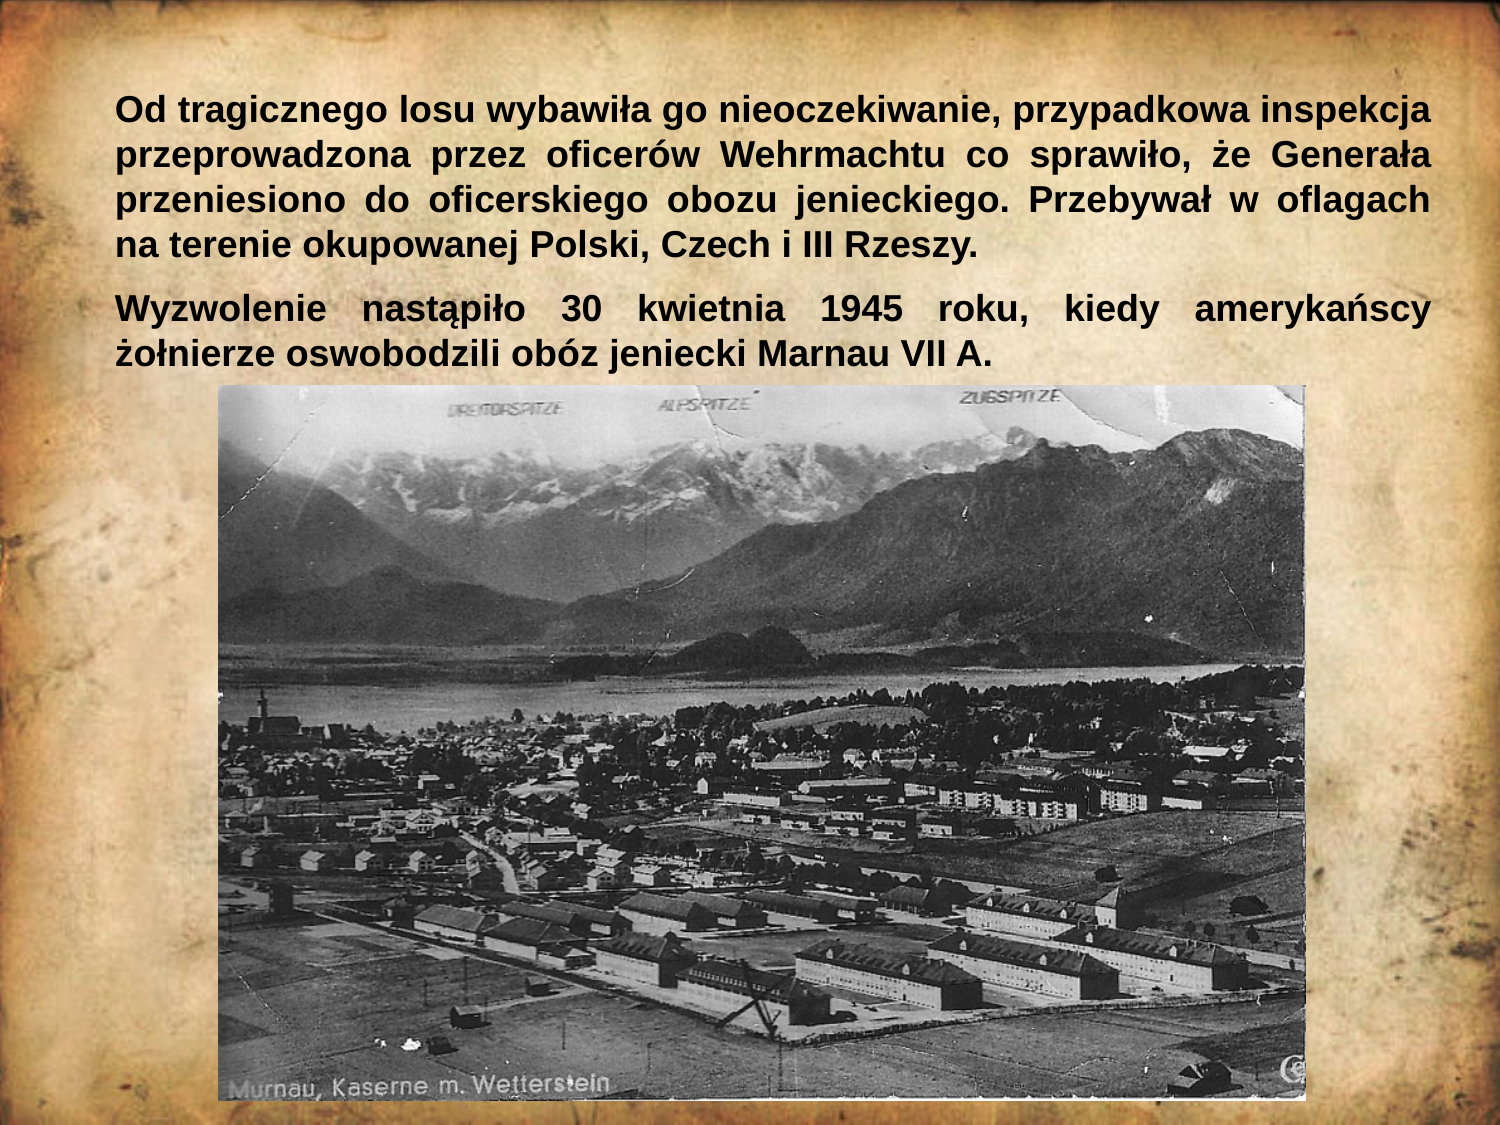

Od tragicznego losu wybawiła go nieoczekiwanie, przypadkowa inspekcja przeprowadzona przez oficerów Wehrmachtu co sprawiło, że Generała przeniesiono do oficerskiego obozu jenieckiego. Przebywał w oflagach na terenie okupowanej Polski, Czech i III Rzeszy.
Wyzwolenie nastąpiło 30 kwietnia 1945 roku, kiedy amerykańscy żołnierze oswobodzili obóz jeniecki Marnau VII A.